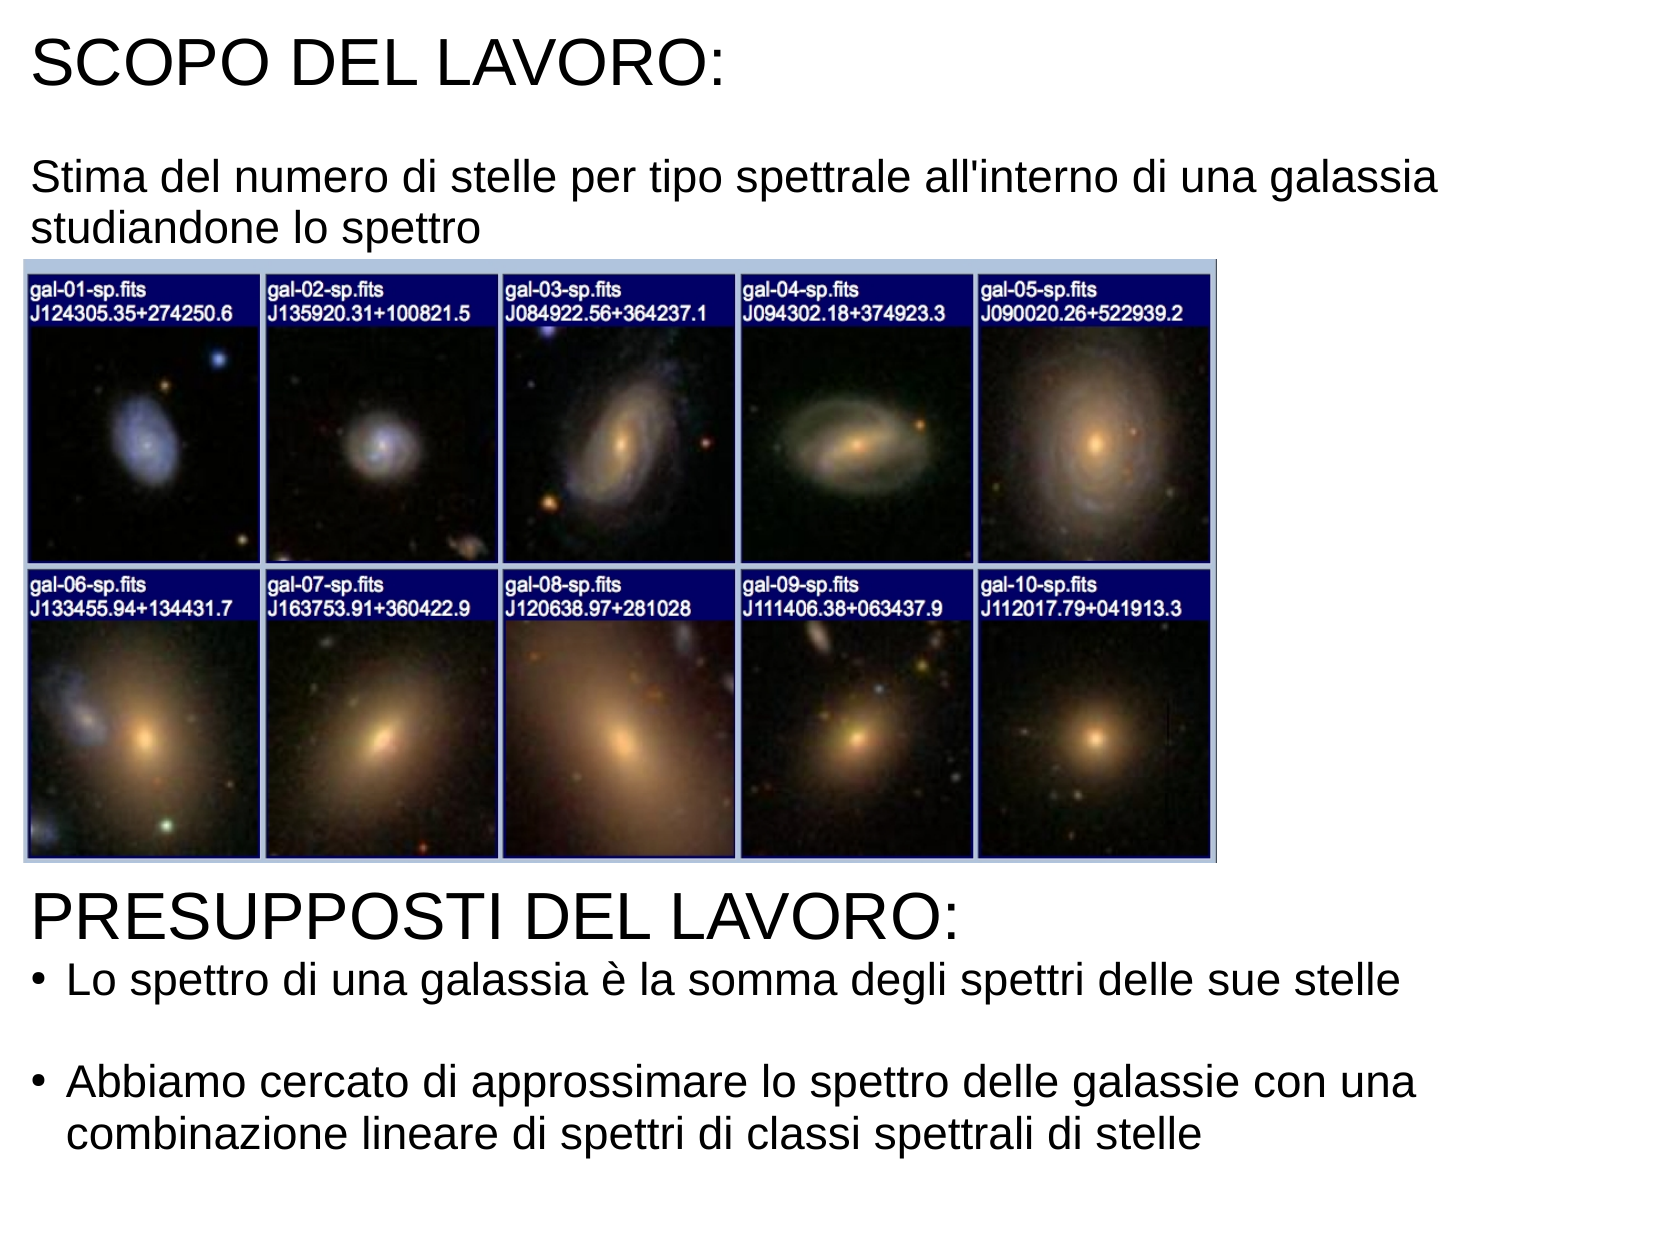

SCOPO DEL LAVORO:
Stima del numero di stelle per tipo spettrale all'interno di una galassia studiandone lo spettro
PRESUPPOSTI DEL LAVORO:
Lo spettro di una galassia è la somma degli spettri delle sue stelle
Abbiamo cercato di approssimare lo spettro delle galassie con una combinazione lineare di spettri di classi spettrali di stelle